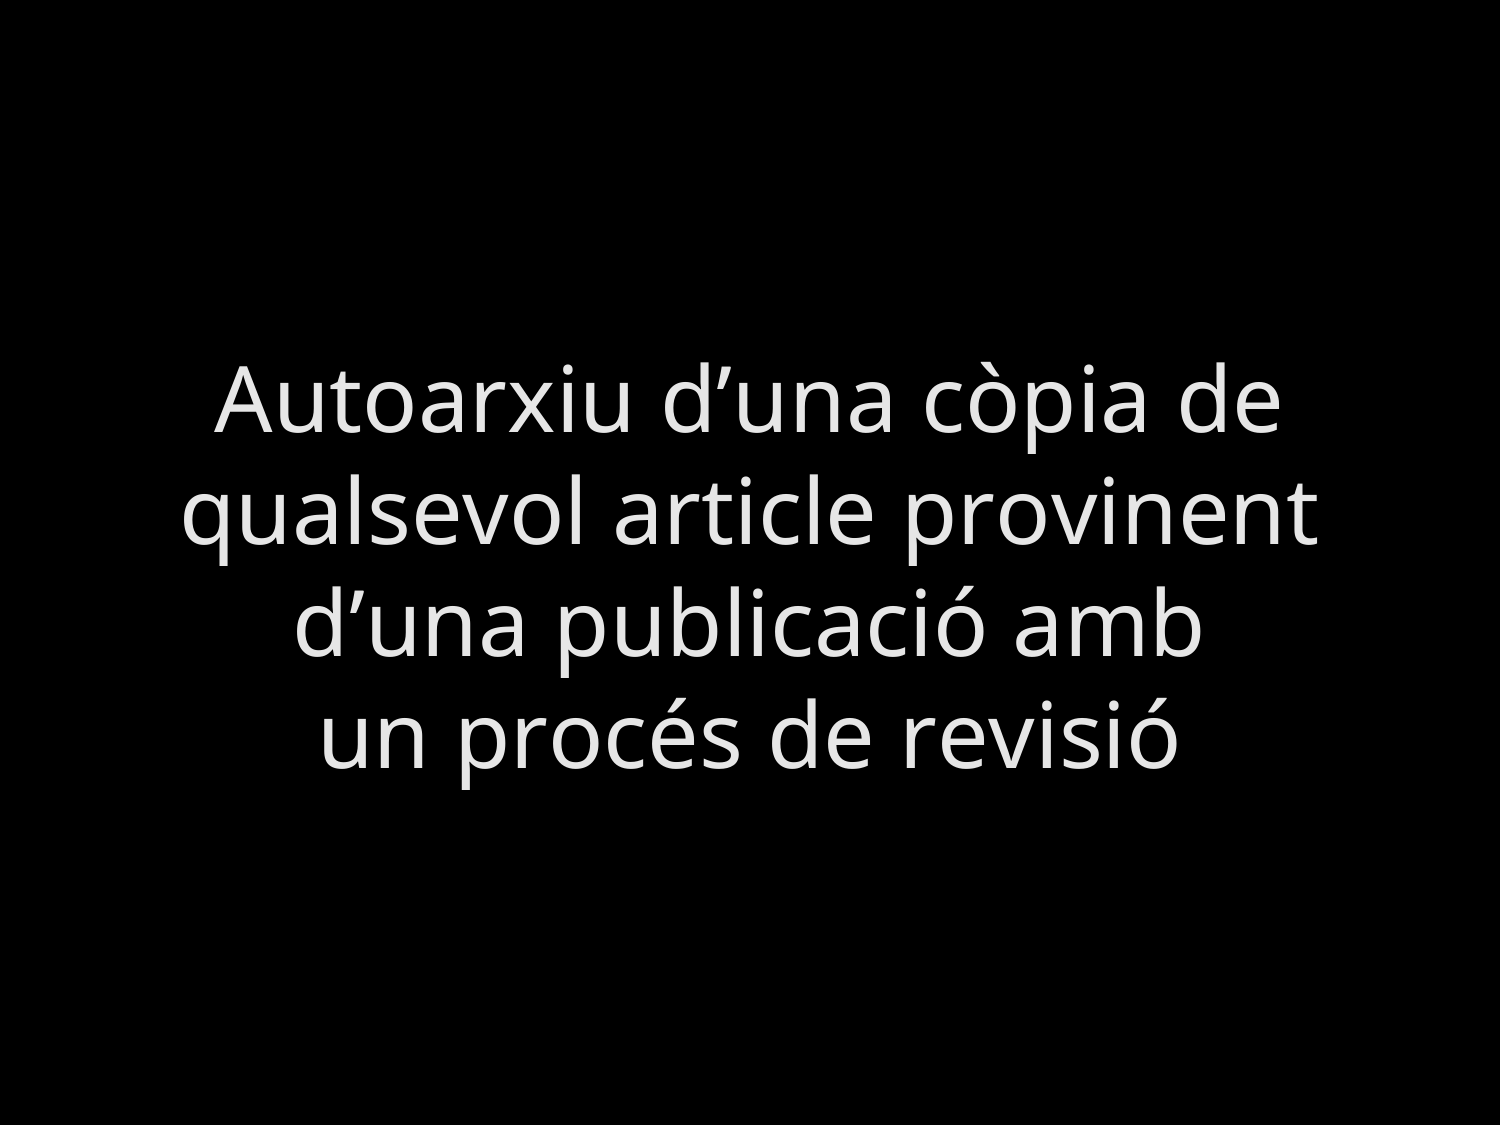

# Autoarxiu d’una còpia de
qualsevol article provinent
d’una publicació amb
un procés de revisió